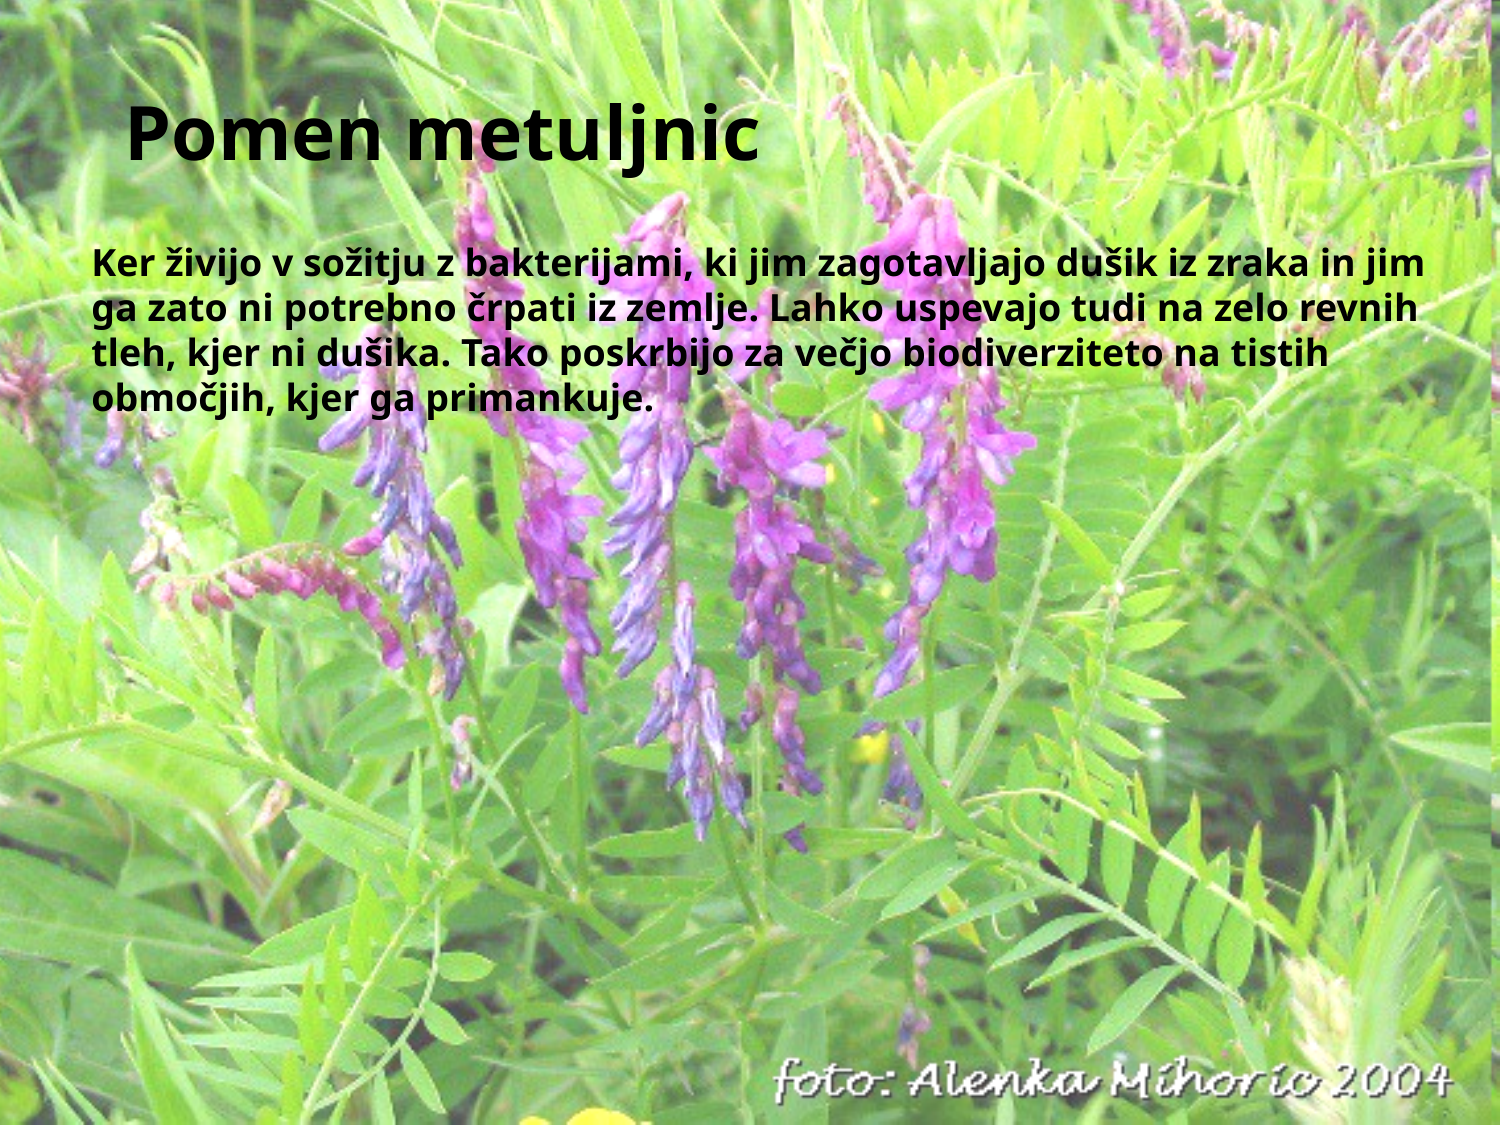

Pomen metuljnic
Ker živijo v sožitju z bakterijami, ki jim zagotavljajo dušik iz zraka in jim ga zato ni potrebno črpati iz zemlje. Lahko uspevajo tudi na zelo revnih tleh, kjer ni dušika. Tako poskrbijo za večjo biodiverziteto na tistih območjih, kjer ga primankuje.